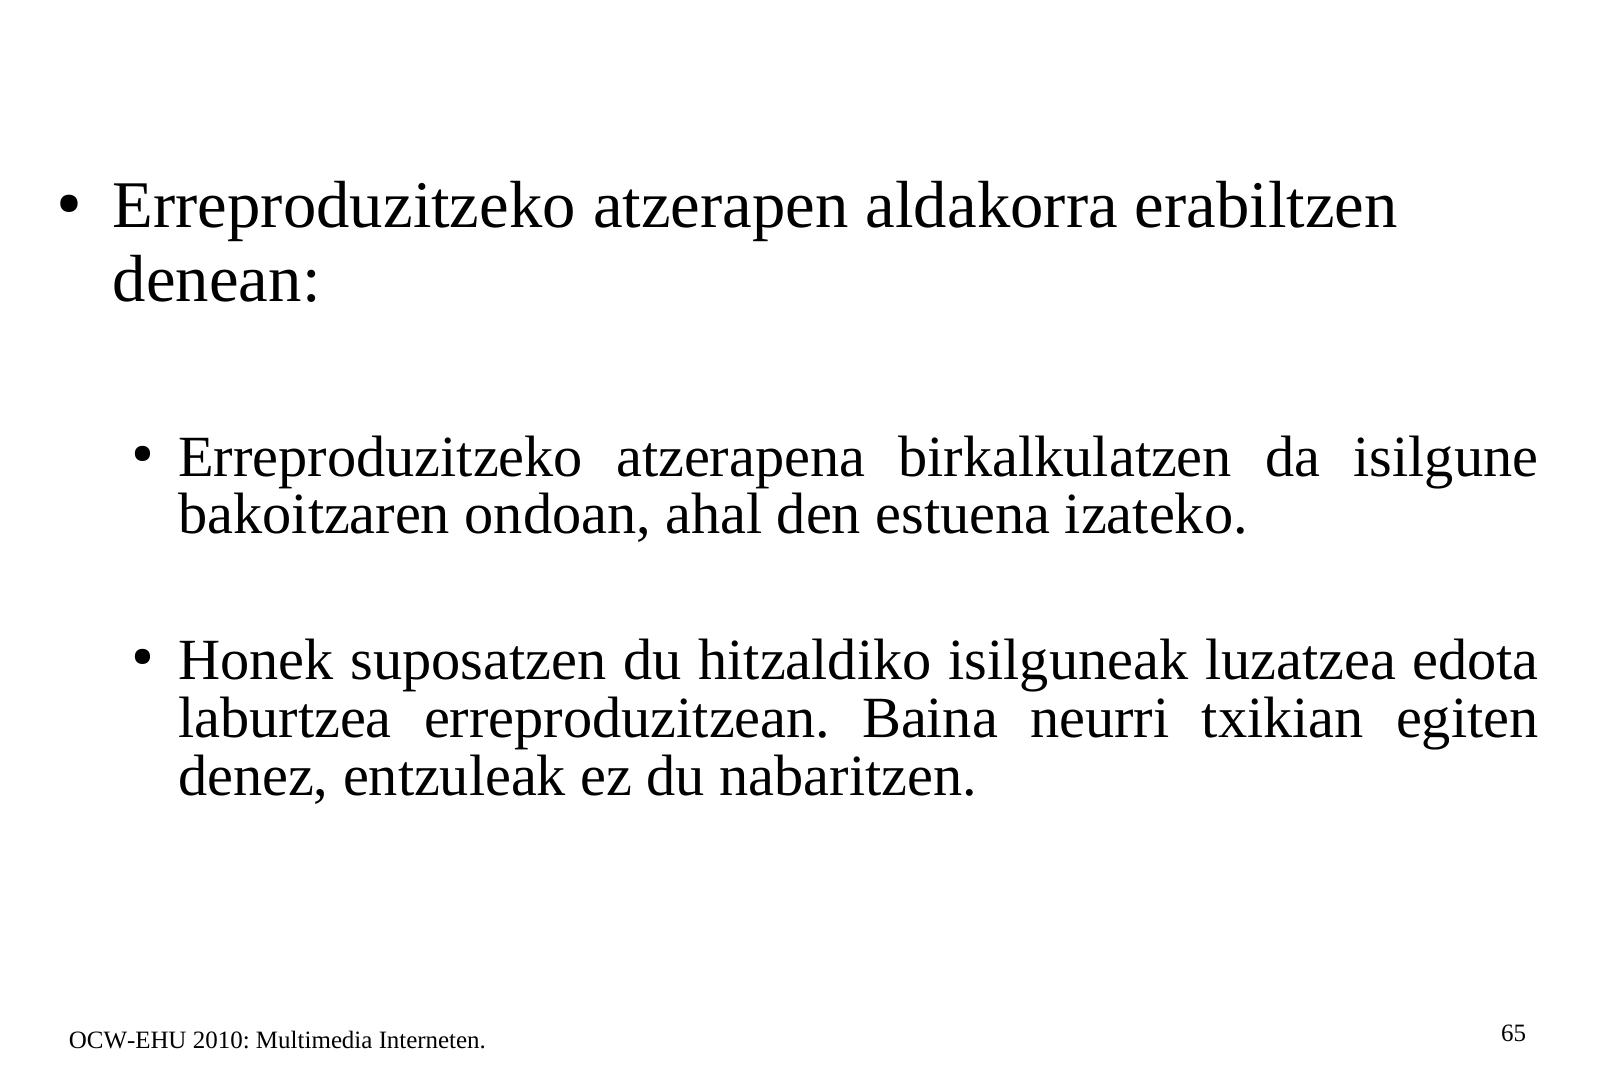

# Erreproduzitzeko atzerapen aldakorra erabiltzen denean:
Erreproduzitzeko atzerapena birkalkulatzen da isilgune bakoitzaren ondoan, ahal den estuena izateko.
Honek suposatzen du hitzaldiko isilguneak luzatzea edota laburtzea erreproduzitzean. Baina neurri txikian egiten denez, entzuleak ez du nabaritzen.
65